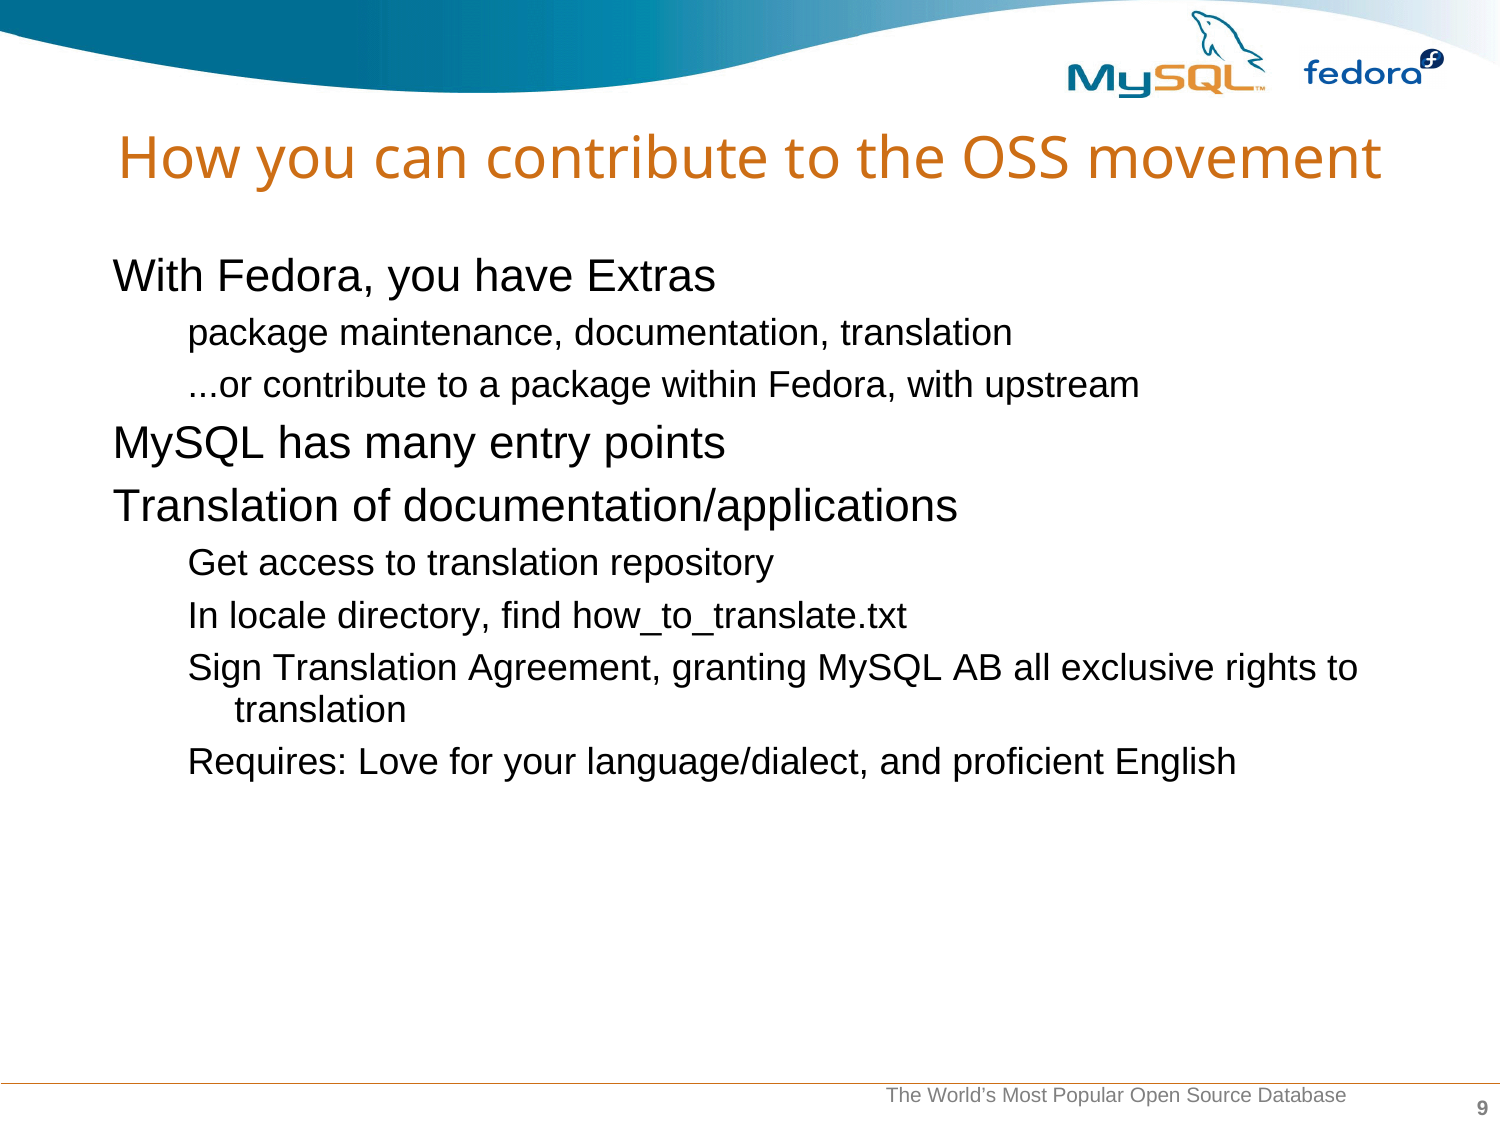

# How you can contribute to the OSS movement
With Fedora, you have Extras
package maintenance, documentation, translation
...or contribute to a package within Fedora, with upstream
MySQL has many entry points
Translation of documentation/applications
Get access to translation repository
In locale directory, find how_to_translate.txt
Sign Translation Agreement, granting MySQL AB all exclusive rights to translation
Requires: Love for your language/dialect, and proficient English